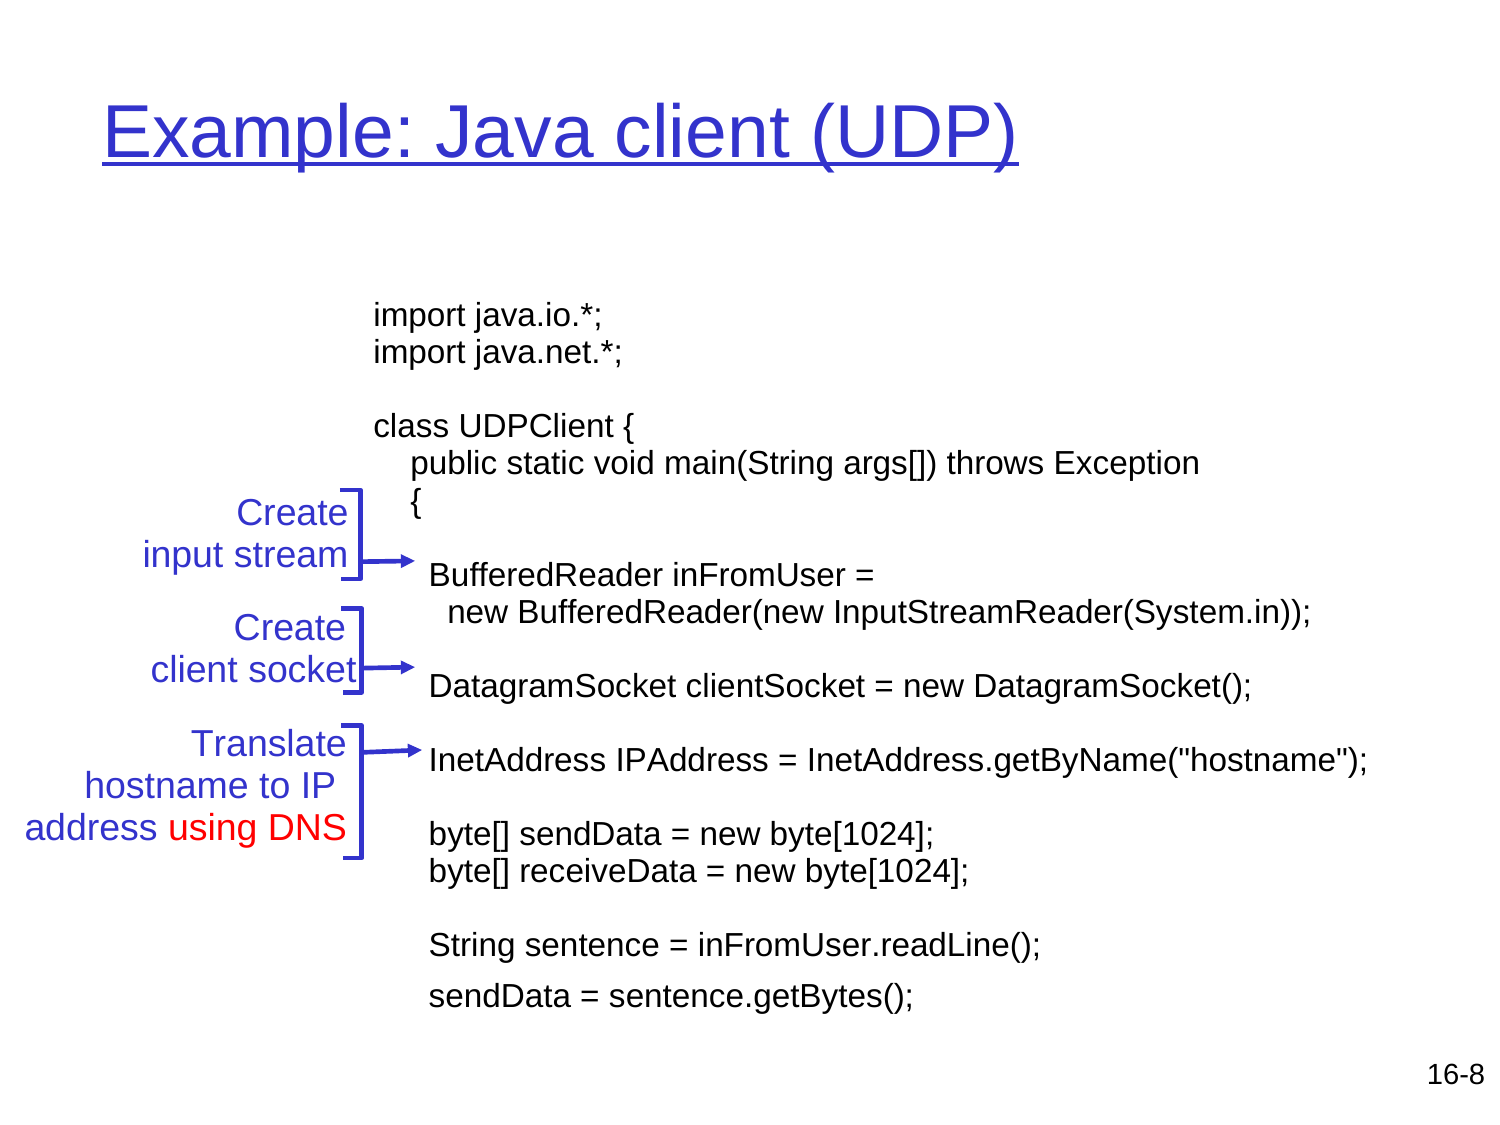

# Example: Java client (UDP)
import java.io.*;
import java.net.*;
class UDPClient {
 public static void main(String args[]) throws Exception
 {
 BufferedReader inFromUser =
 new BufferedReader(new InputStreamReader(System.in));
 DatagramSocket clientSocket = new DatagramSocket();
 InetAddress IPAddress = InetAddress.getByName("hostname");
 byte[] sendData = new byte[1024];
 byte[] receiveData = new byte[1024];
 String sentence = inFromUser.readLine();
 sendData = sentence.getBytes();
Create
input stream
Create
client socket
Translate
 hostname to IP
address using DNS
8